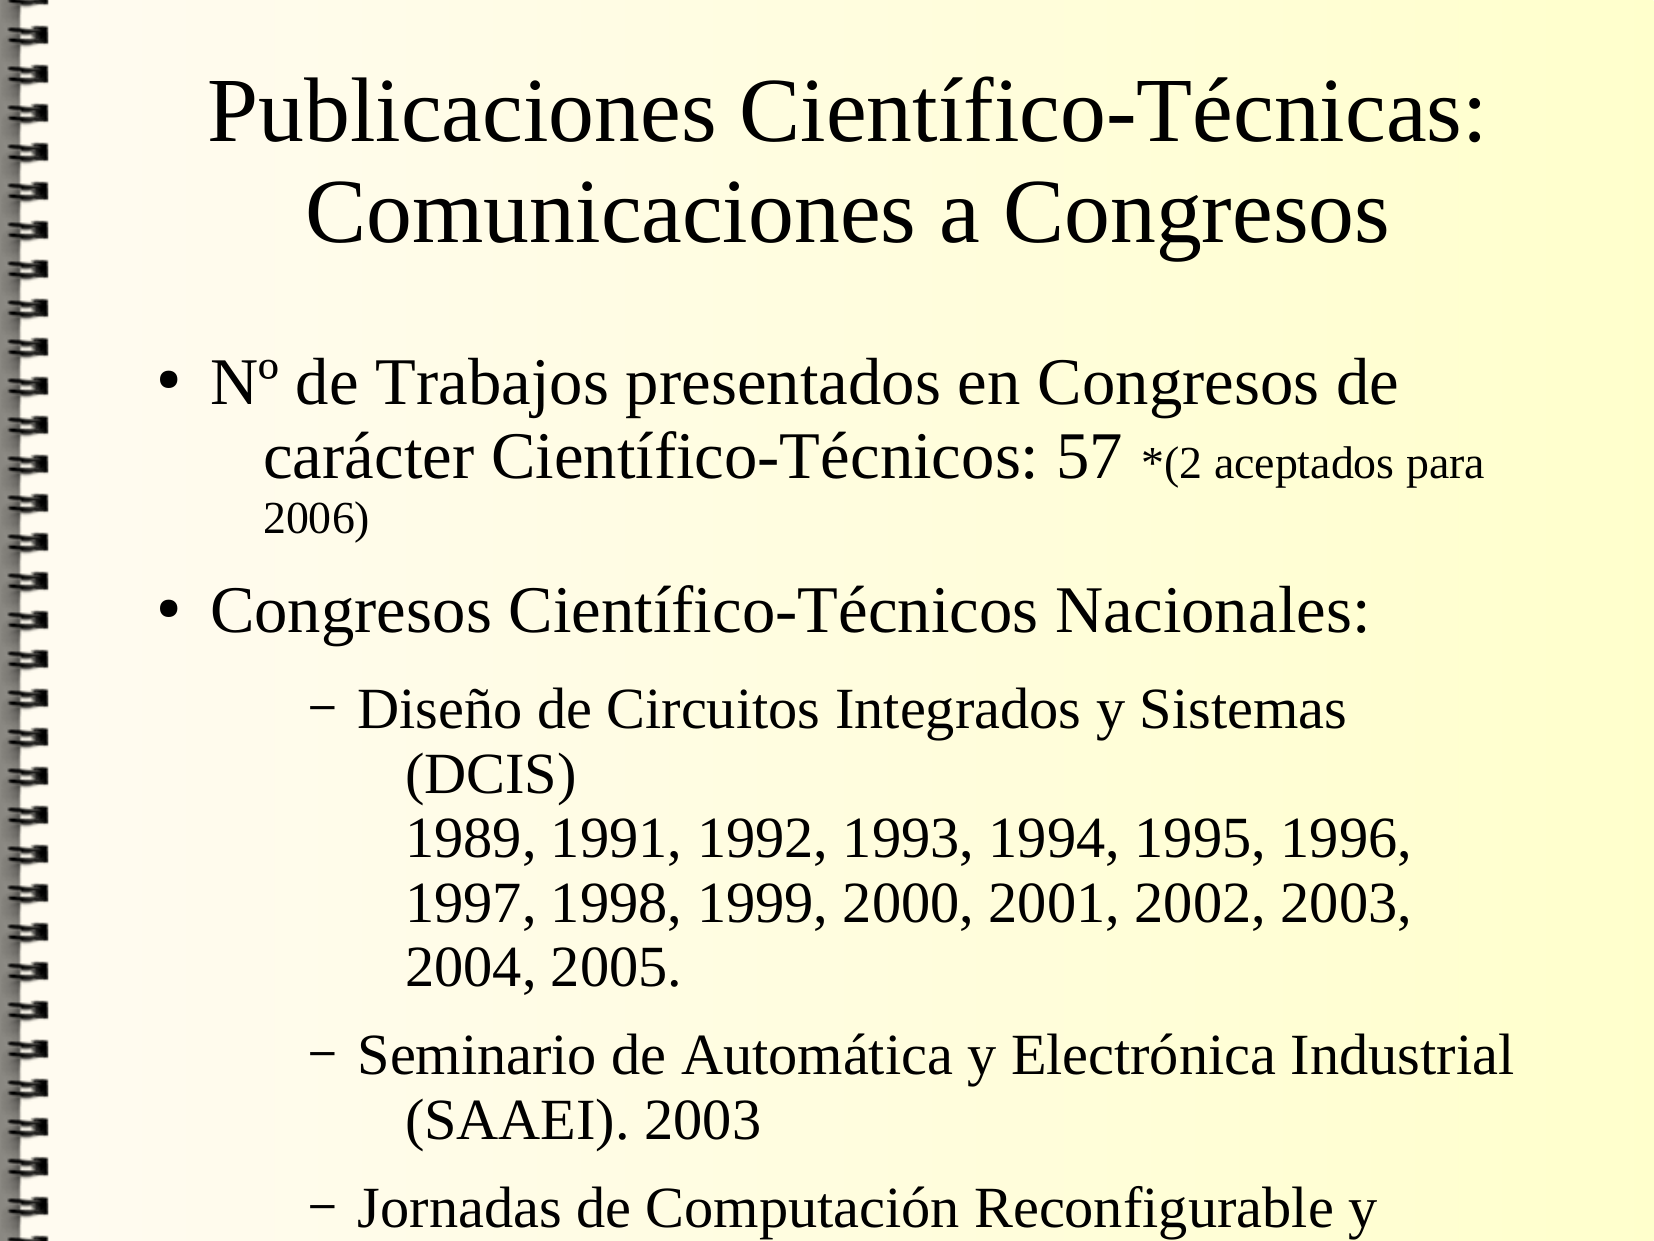

Publicaciones Científico-Técnicas: Comunicaciones a Congresos
# Nº de Trabajos presentados en Congresos de carácter Científico-Técnicos: 57 *(2 aceptados para 2006)
Congresos Científico-Técnicos Nacionales:
Diseño de Circuitos Integrados y Sistemas (DCIS)
1989, 1991, 1992, 1993, 1994, 1995, 1996, 1997, 1998, 1999, 2000, 2001, 2002, 2003, 2004, 2005.
Seminario de Automática y Electrónica Industrial (SAAEI). 2003
Jornadas de Computación Reconfigurable y Aplicaciones. (JCRA). 2003